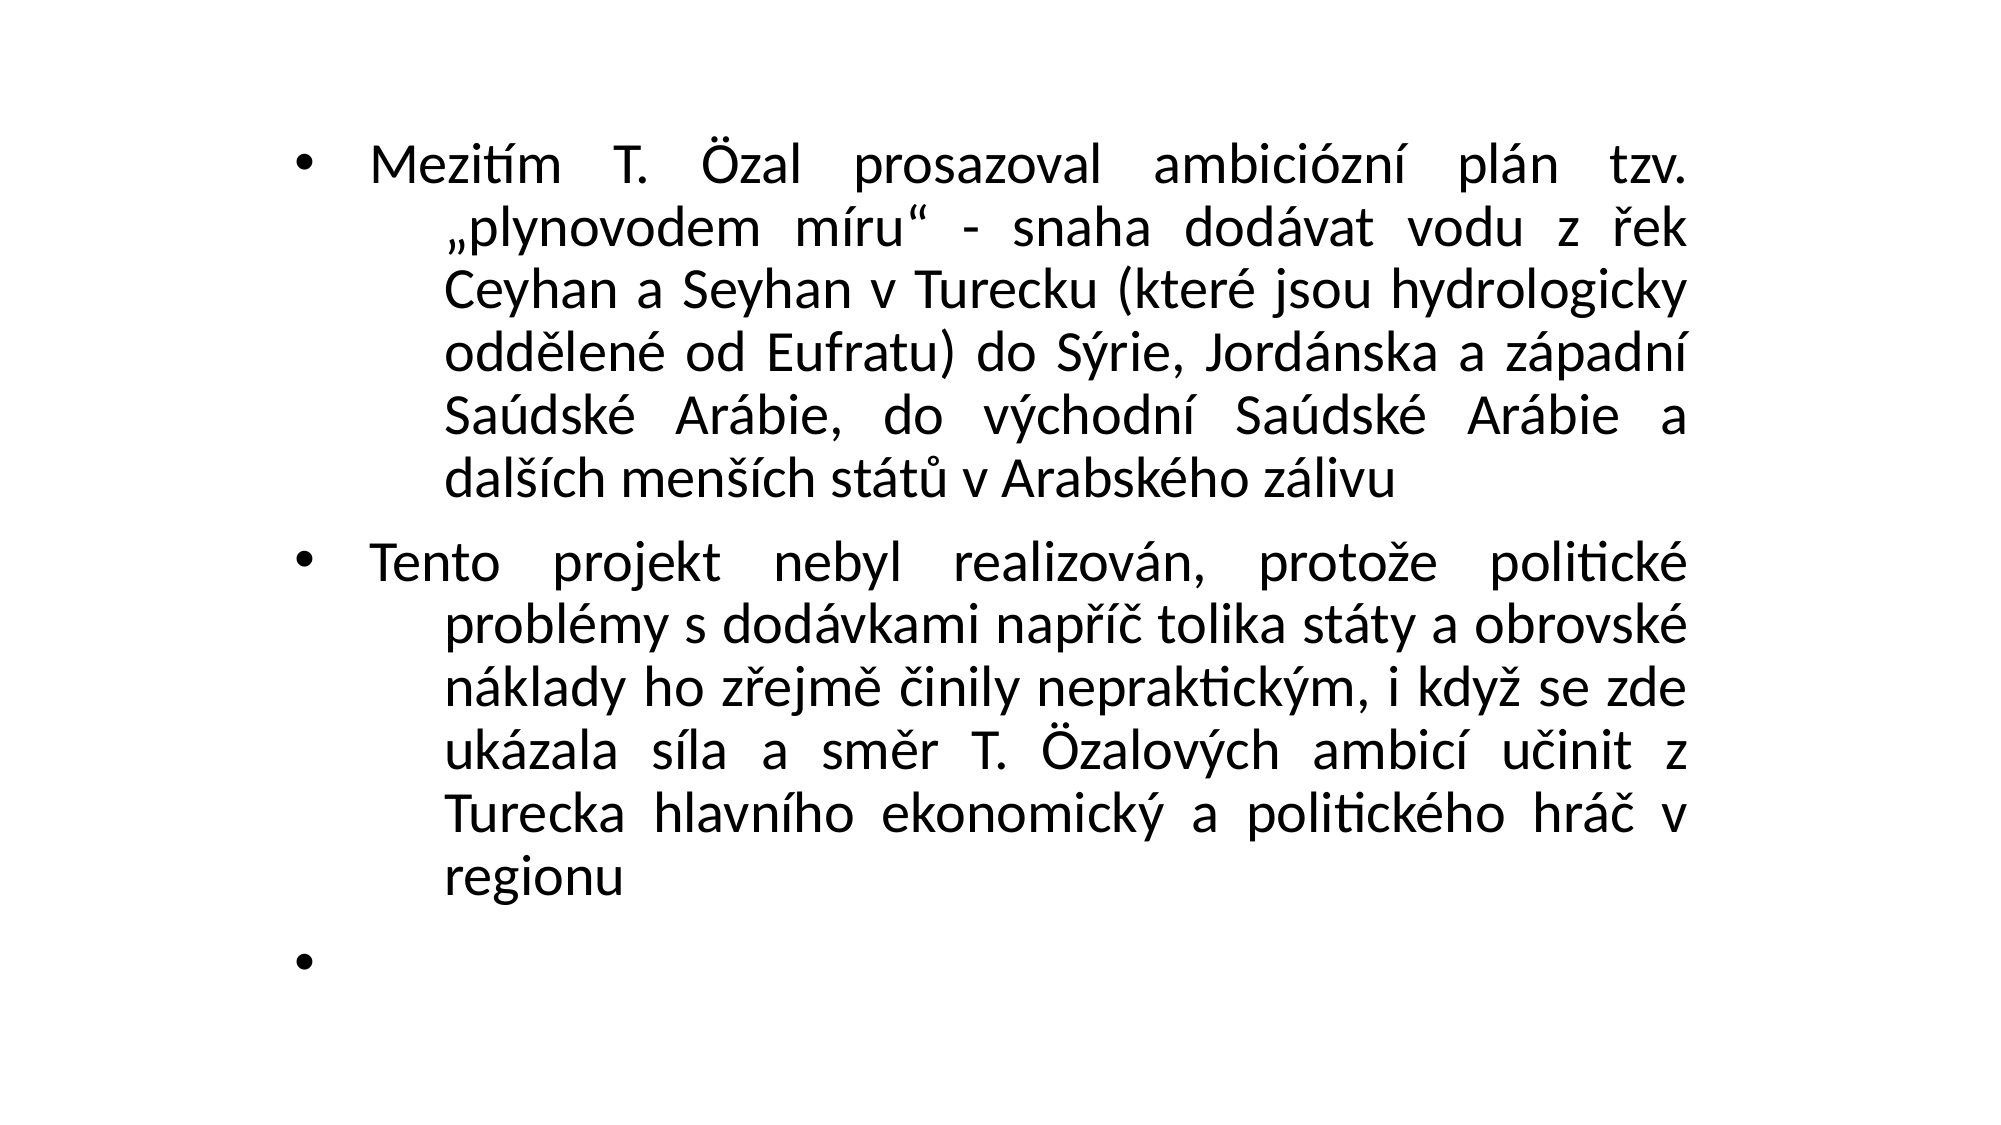

#
Mezitím T. Özal prosazoval ambiciózní plán tzv. „plynovodem míru“ - snaha dodávat vodu z řek Ceyhan a Seyhan v Turecku (které jsou hydrologicky oddělené od Eufratu) do Sýrie, Jordánska a západní Saúdské Arábie, do východní Saúdské Arábie a dalších menších států v Arabského zálivu​
Tento projekt nebyl realizován, protože politické problémy s dodávkami napříč tolika státy a obrovské náklady ho zřejmě činily nepraktickým, i když se zde ukázala síla a směr T. Özalových ambicí učinit z Turecka hlavního ekonomický a politického hráč v regionu